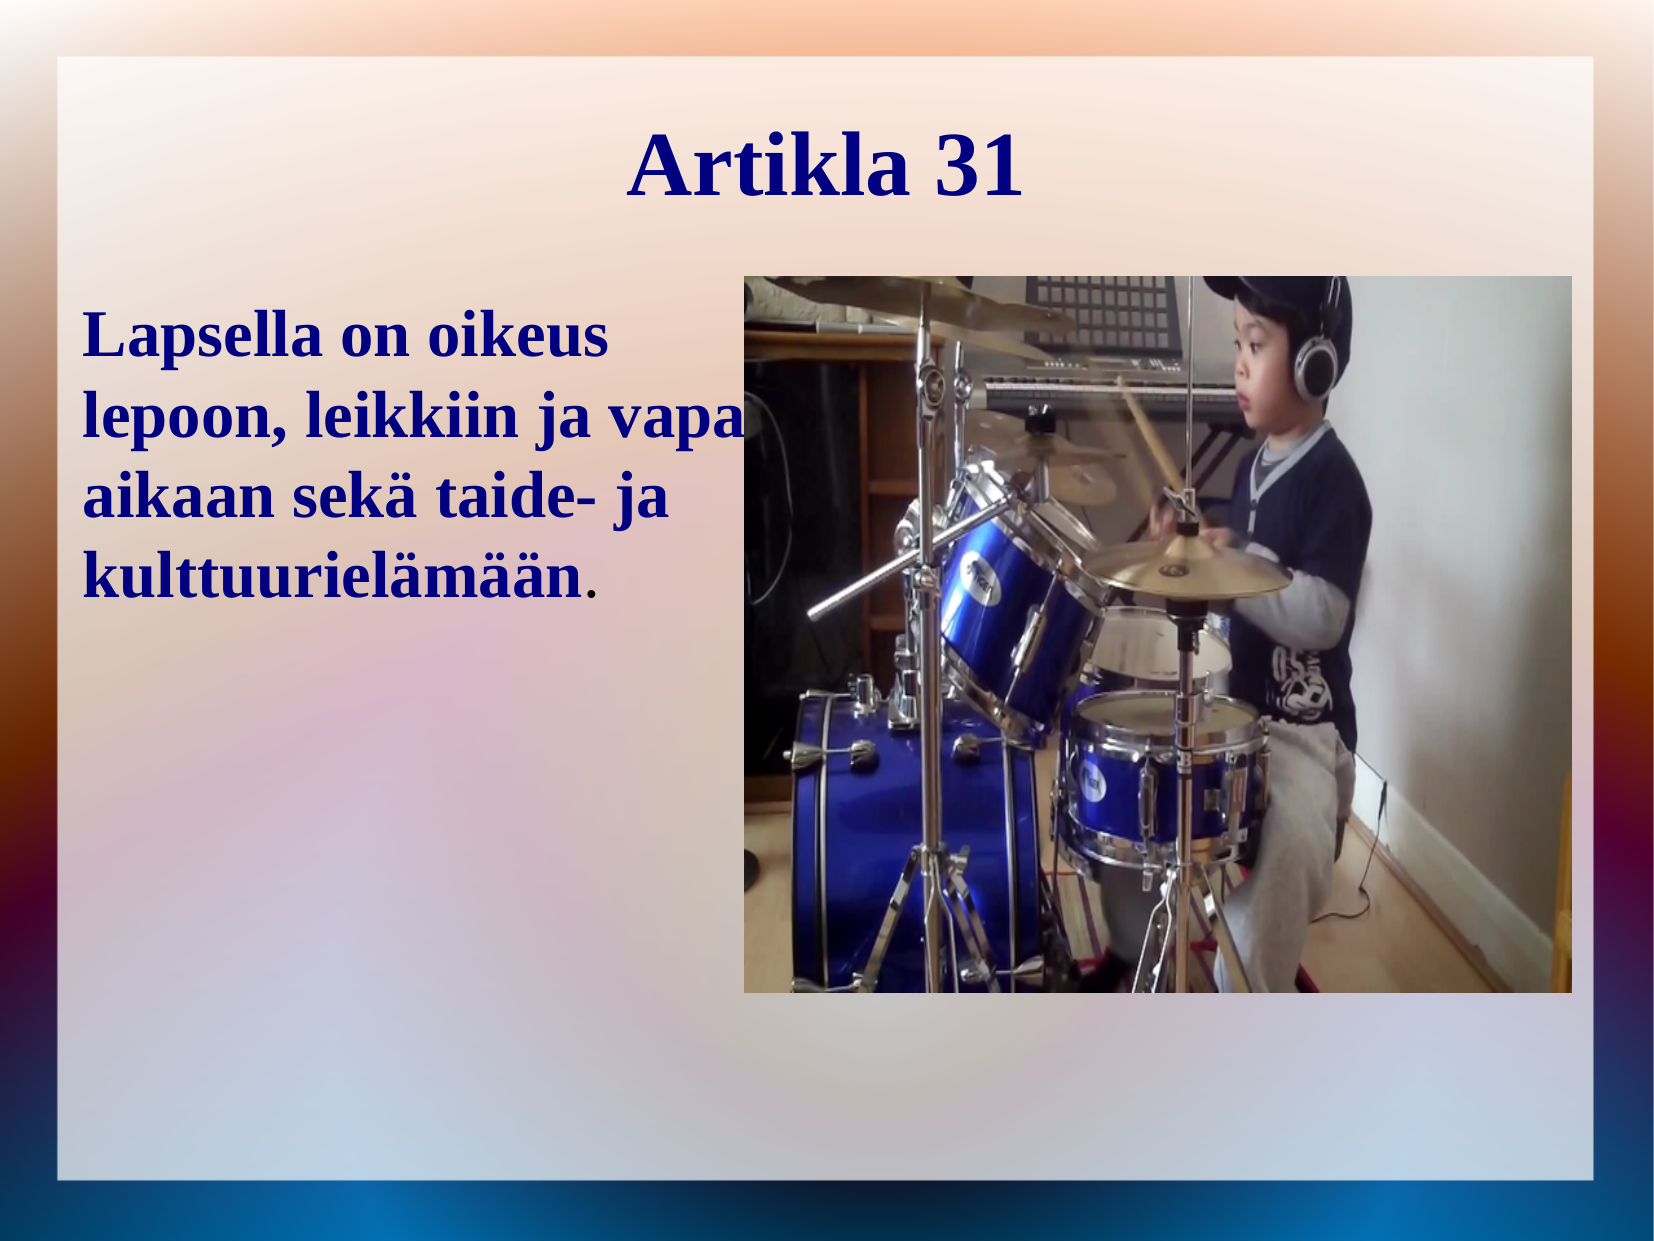

# Artikla 31
Lapsella on oikeus lepoon, leikkiin ja vapaa-aikaan sekä taide- ja kulttuurielämään.